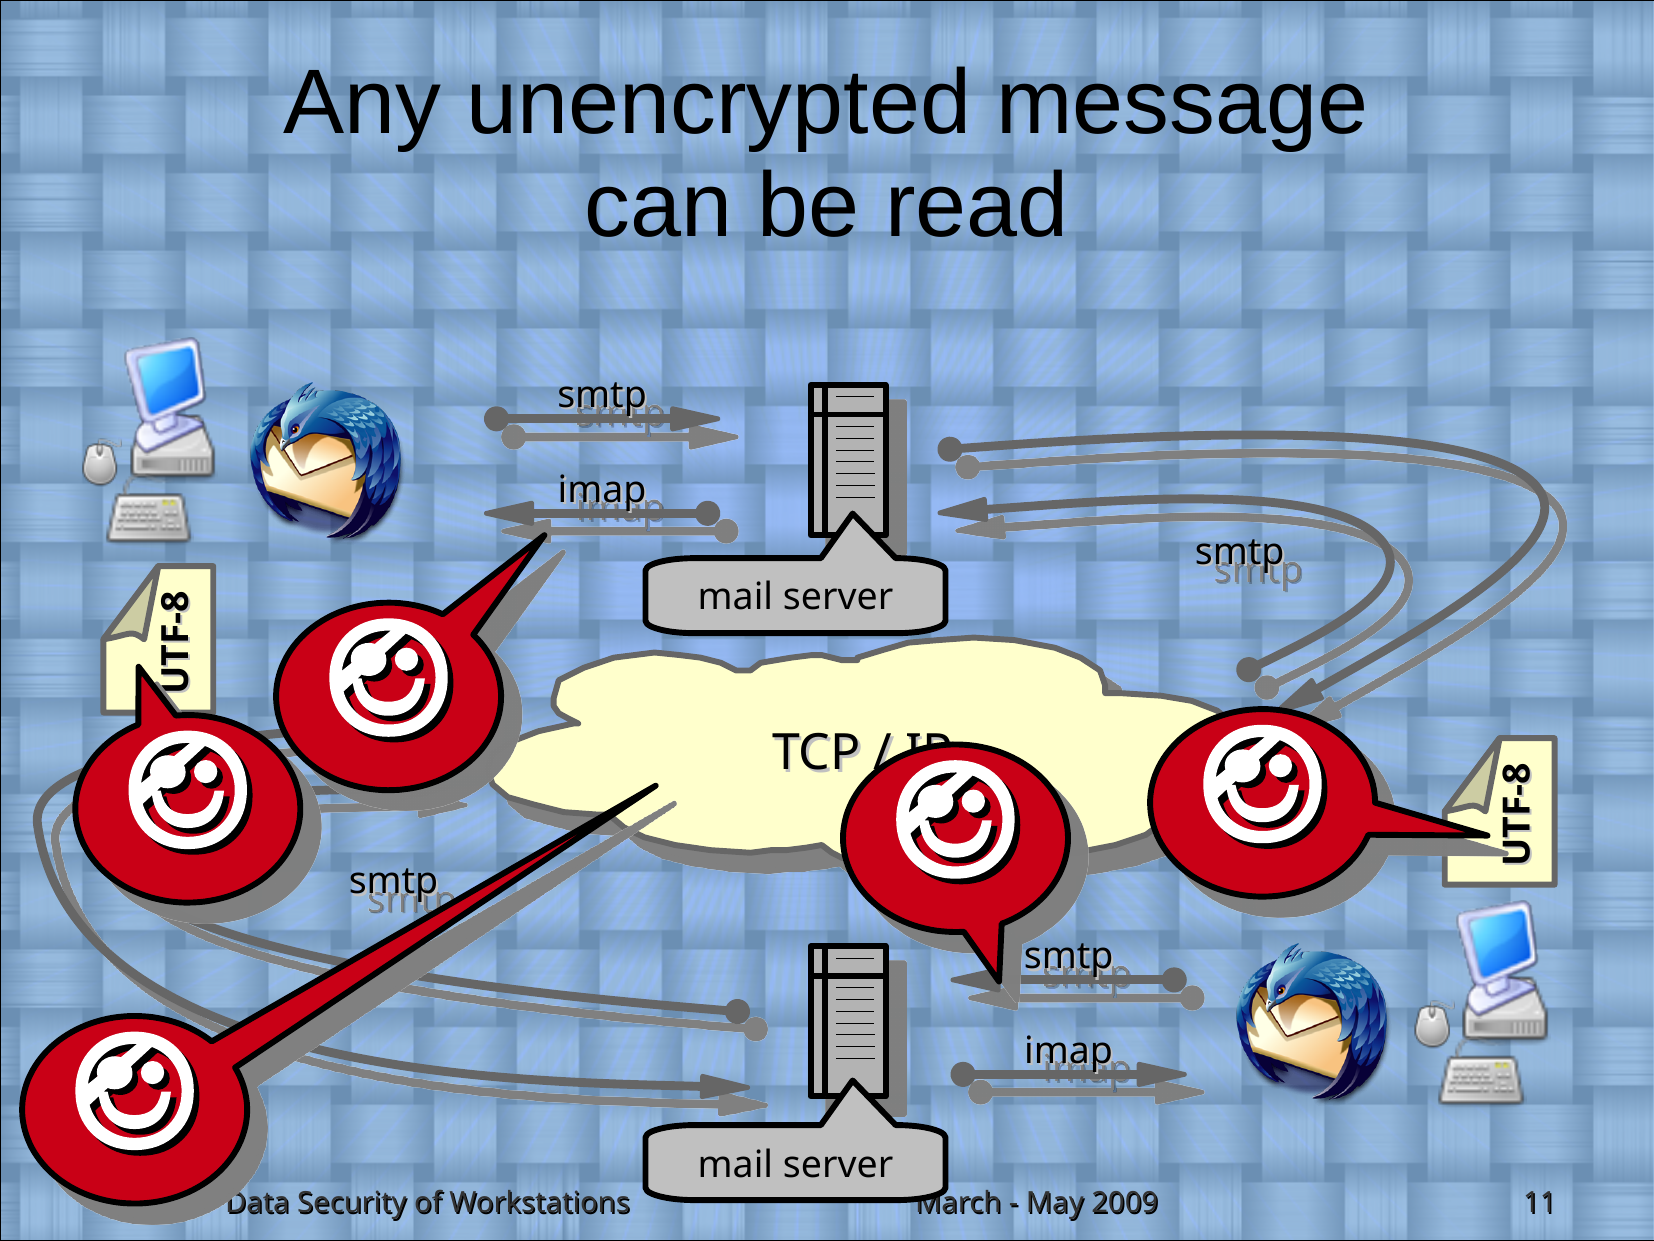

# Any unencrypted message can be read
smtp
smtp
imap
mail server
UTF-8

TCP / IP


smtp
UTF-8

smtp

imap
mail server